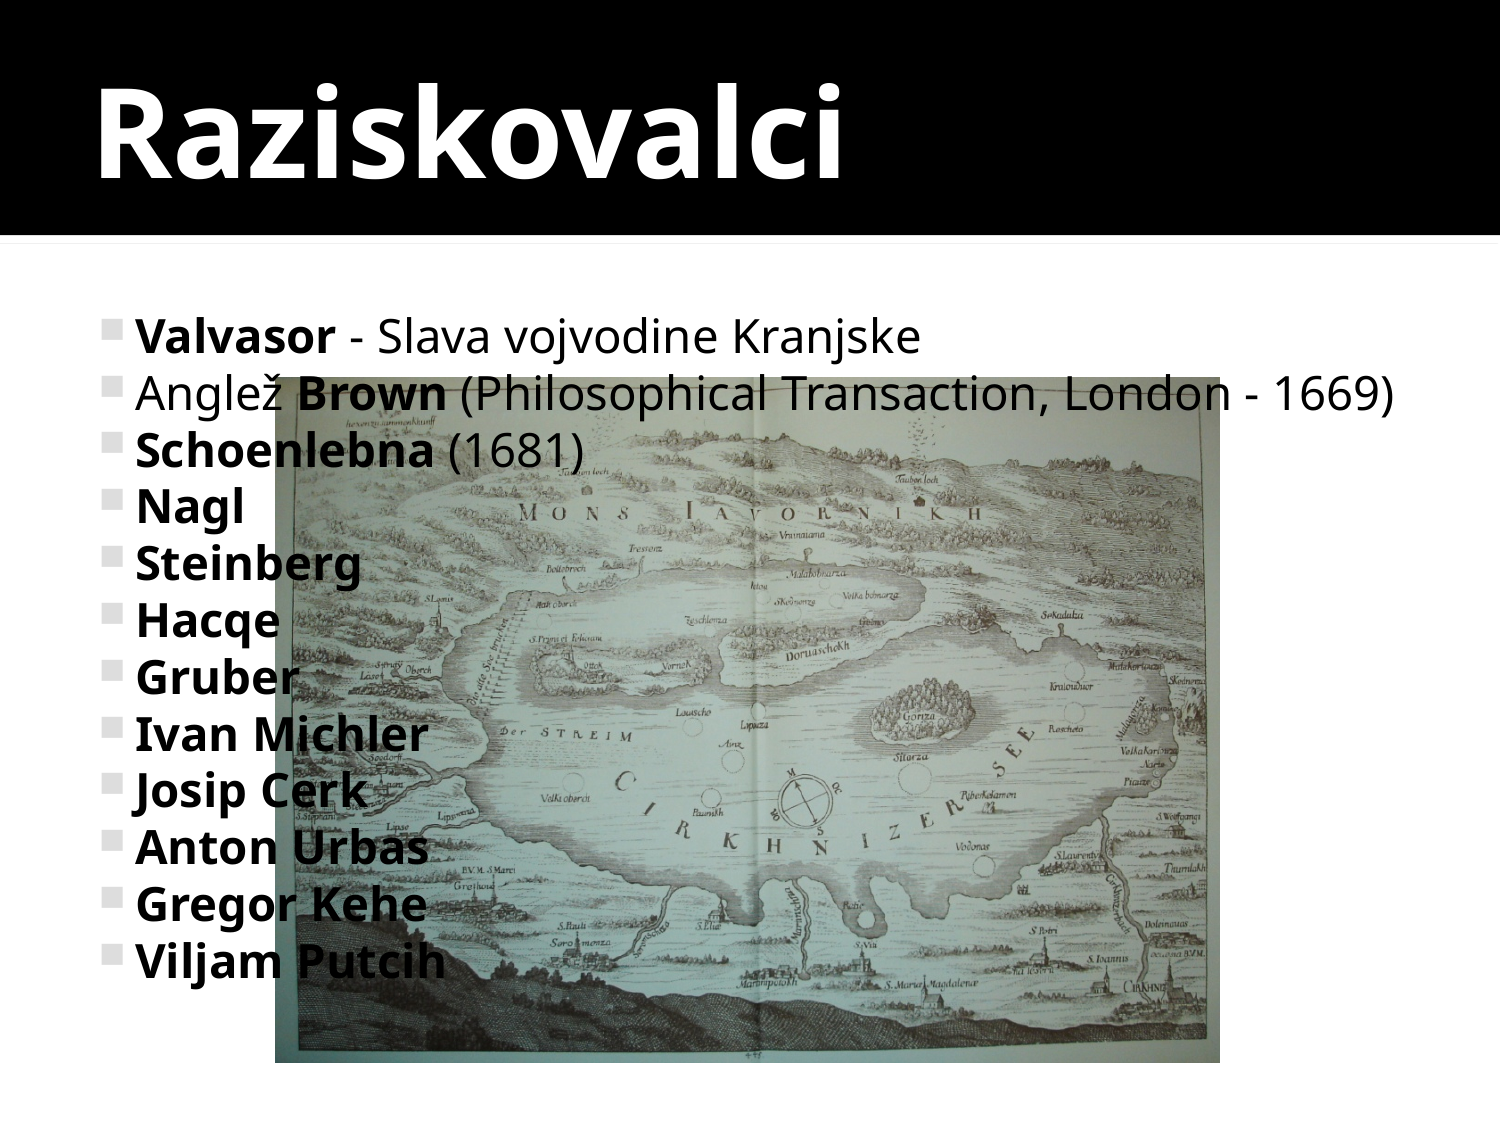

# Raziskovalci
Valvasor - Slava vojvodine Kranjske
Anglež Brown (Philosophical Transaction, London - 1669)
Schoenlebna (1681)
Nagl
Steinberg
Hacqe
Gruber
Ivan Michler
Josip Cerk
Anton Urbas
Gregor Kehe
Viljam Putcih